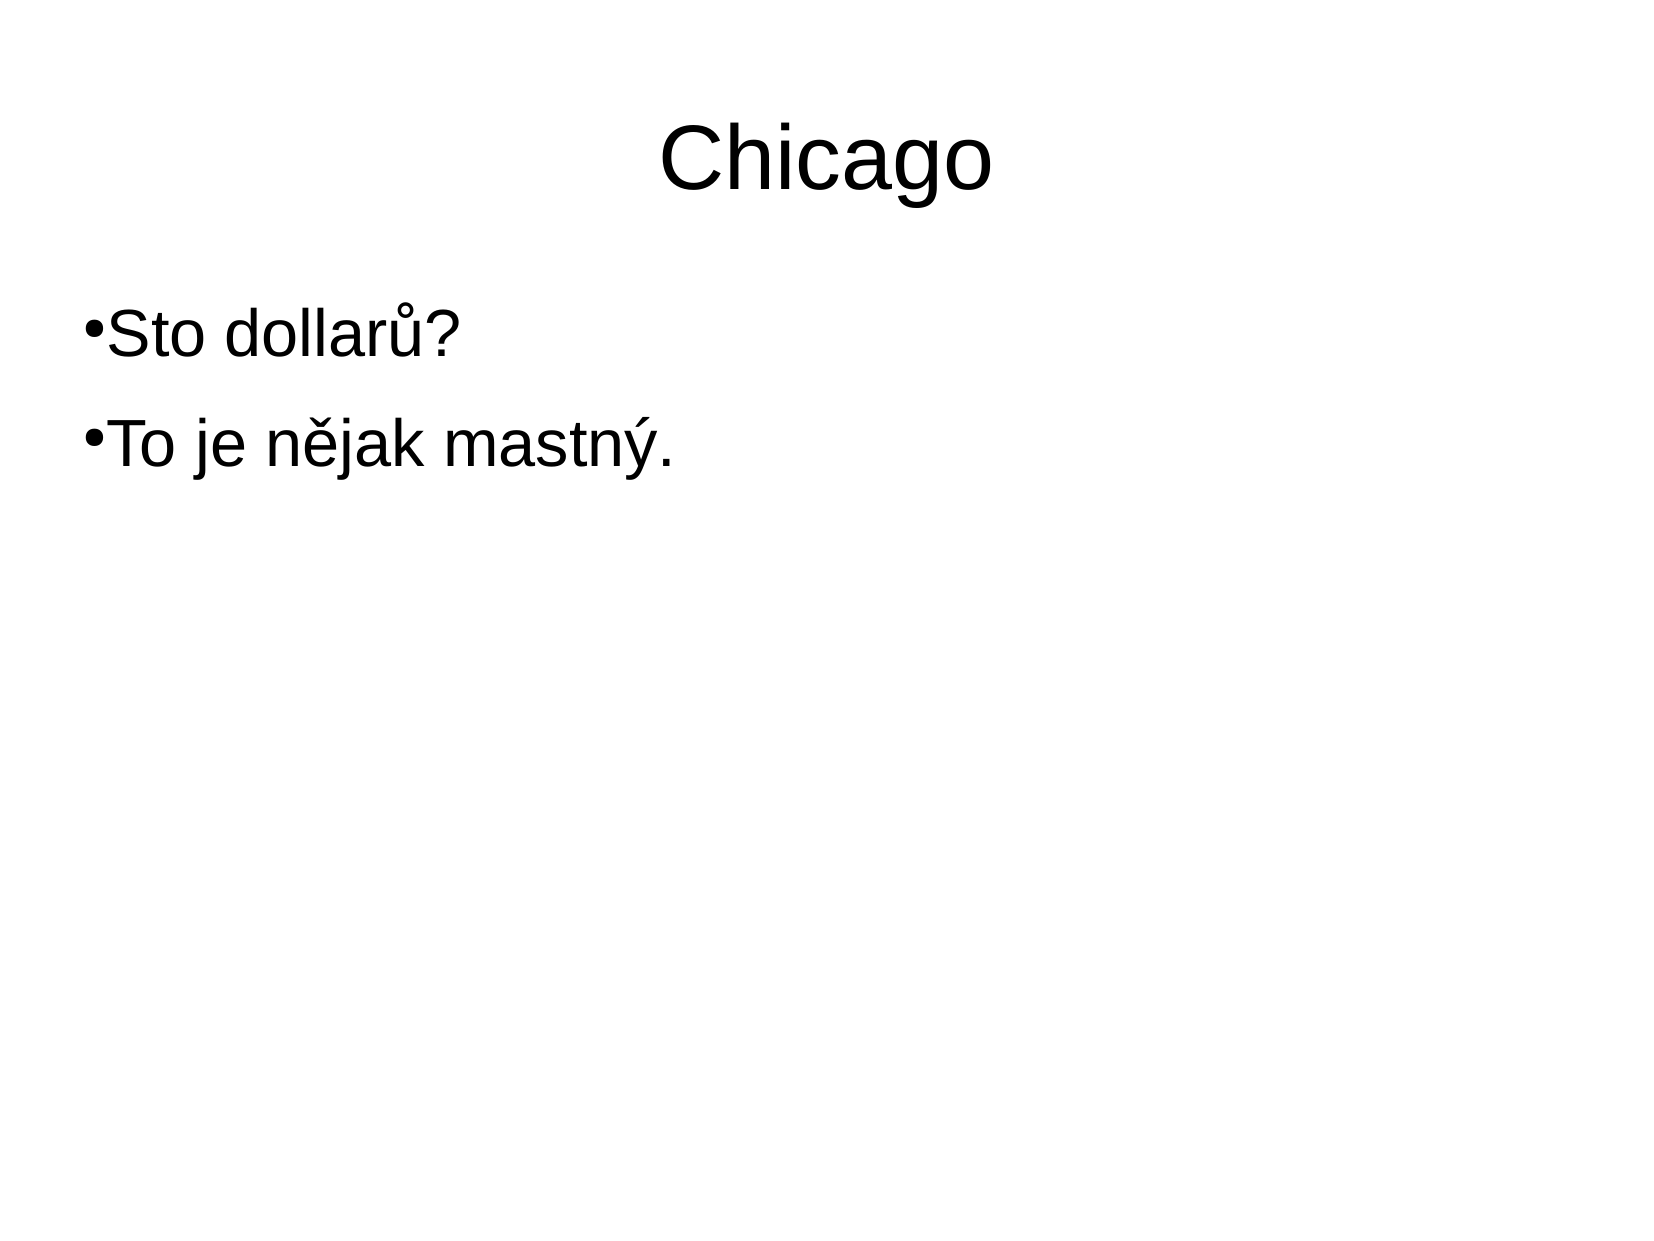

# Chicago
Sto dollarů?
To je nějak mastný.